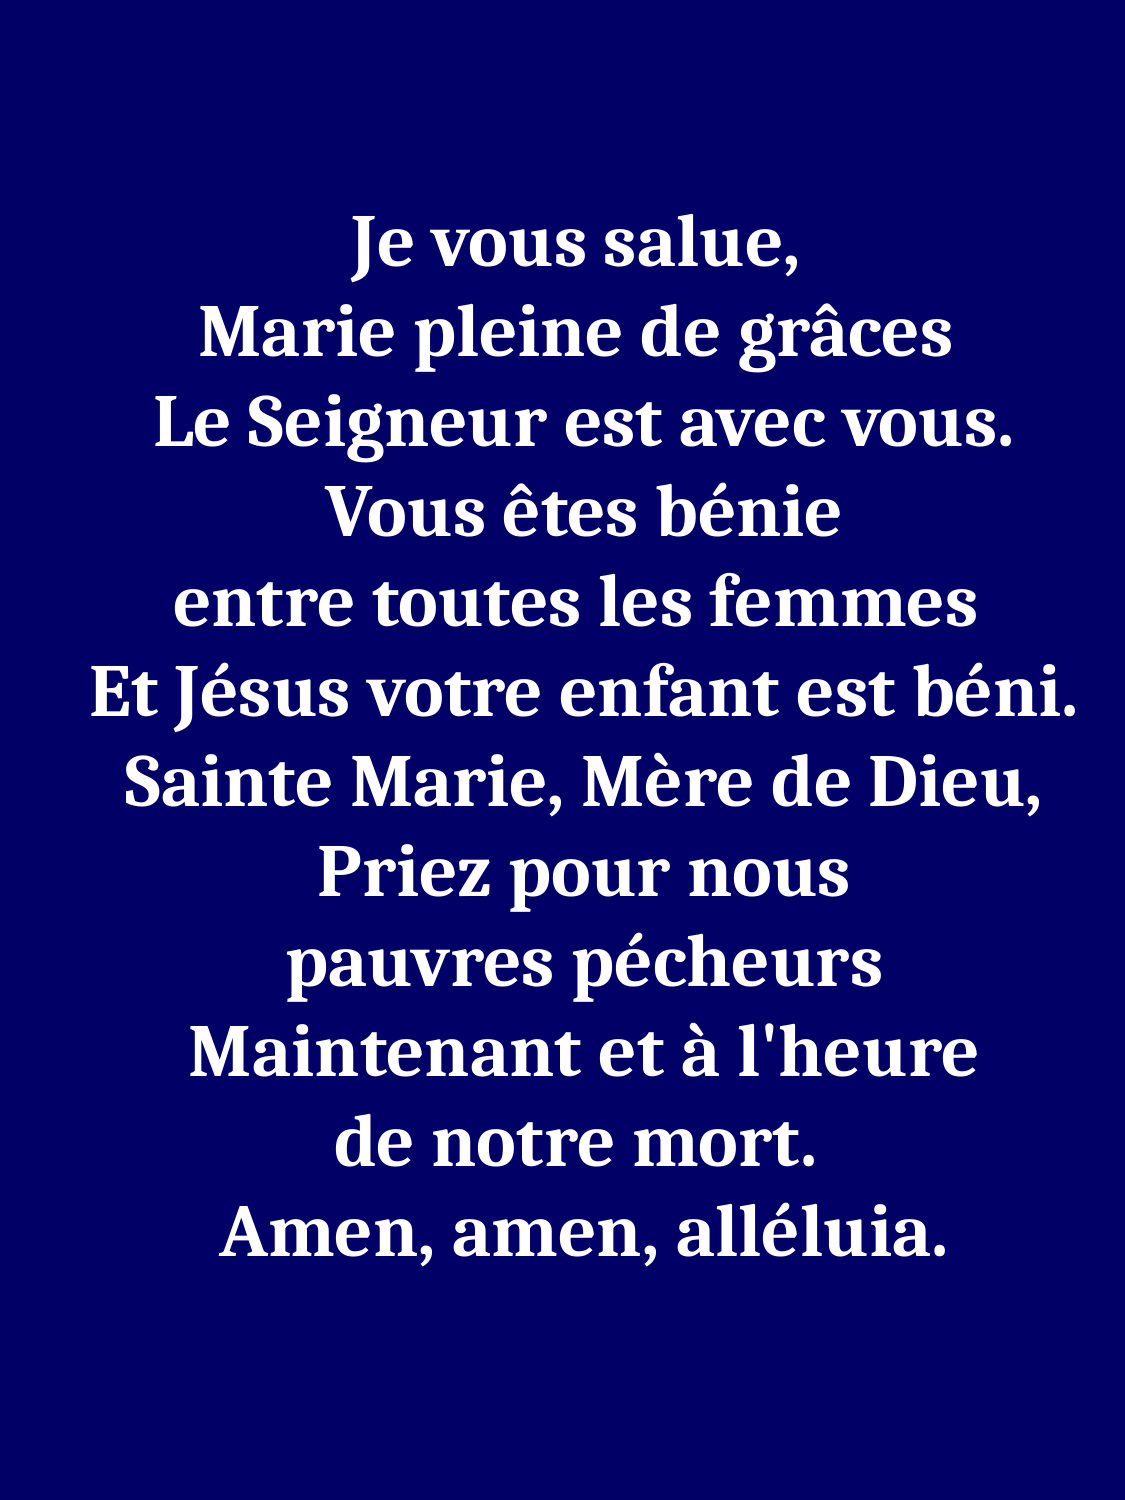

Je vous salue,
Marie pleine de grâces
Le Seigneur est avec vous.
Vous êtes bénie
entre toutes les femmes
Et Jésus votre enfant est béni.
Sainte Marie, Mère de Dieu,
Priez pour nous
pauvres pécheurs
Maintenant et à l'heure
de notre mort.
Amen, amen, alléluia.